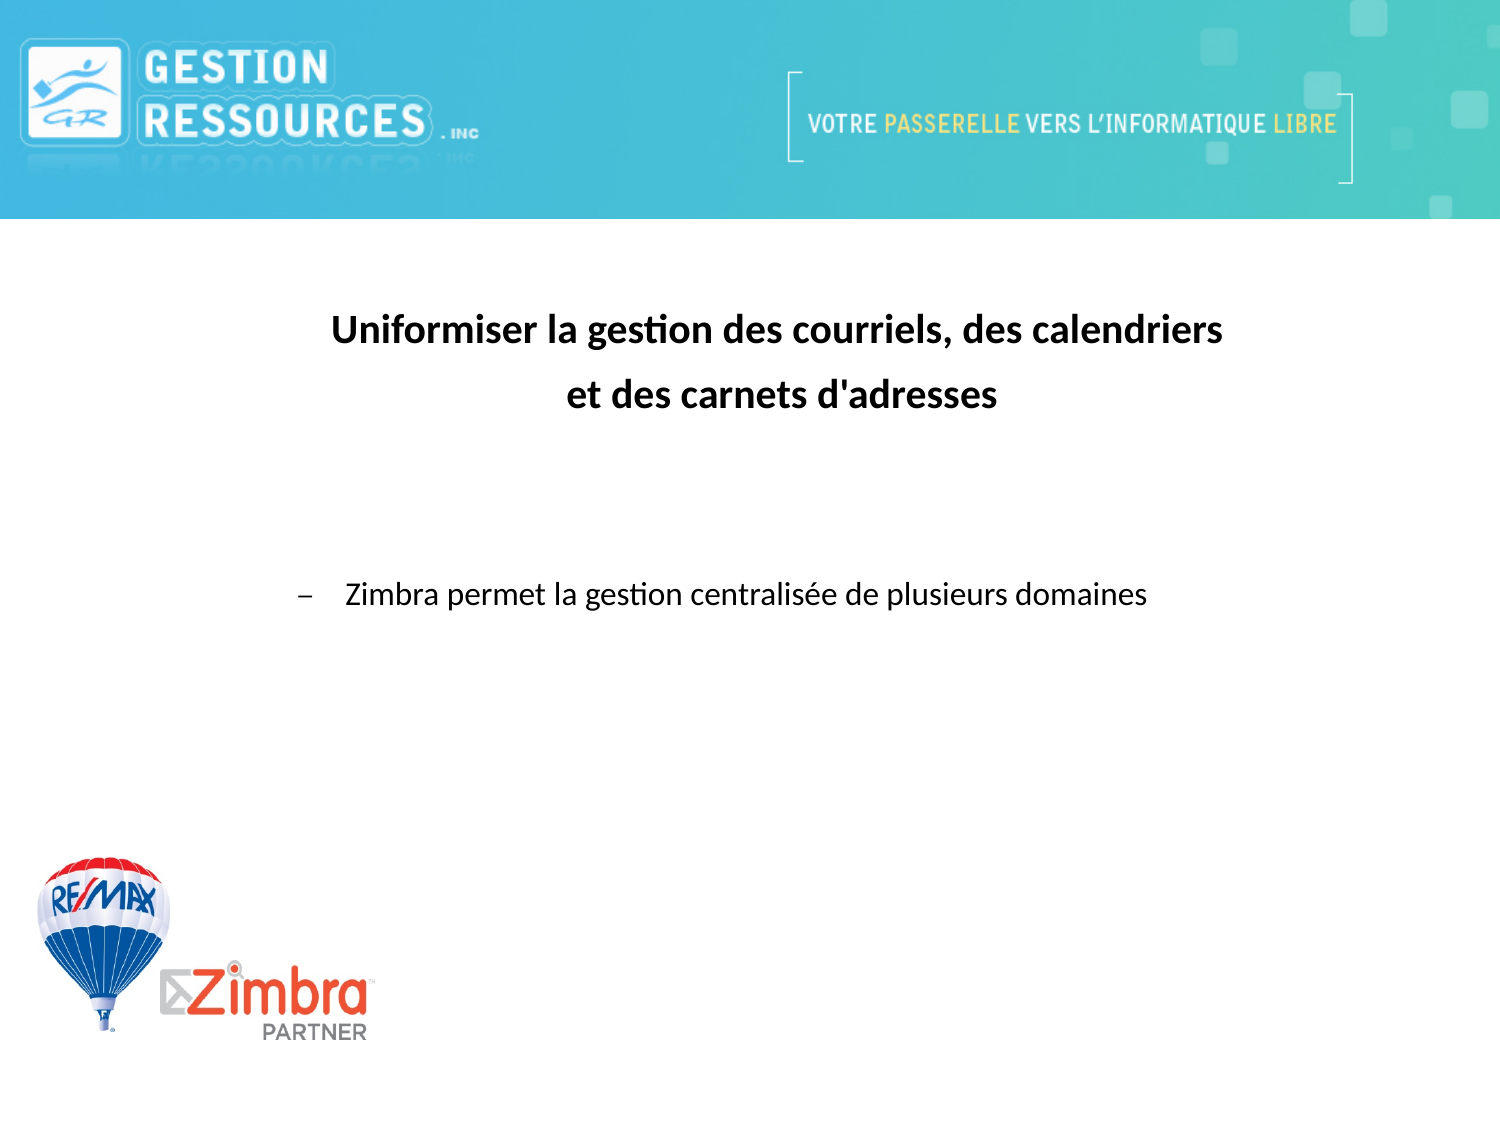

Uniformiser la gestion des courriels, des calendriers
et des carnets d'adresses
Zimbra permet la gestion centralisée de plusieurs domaines